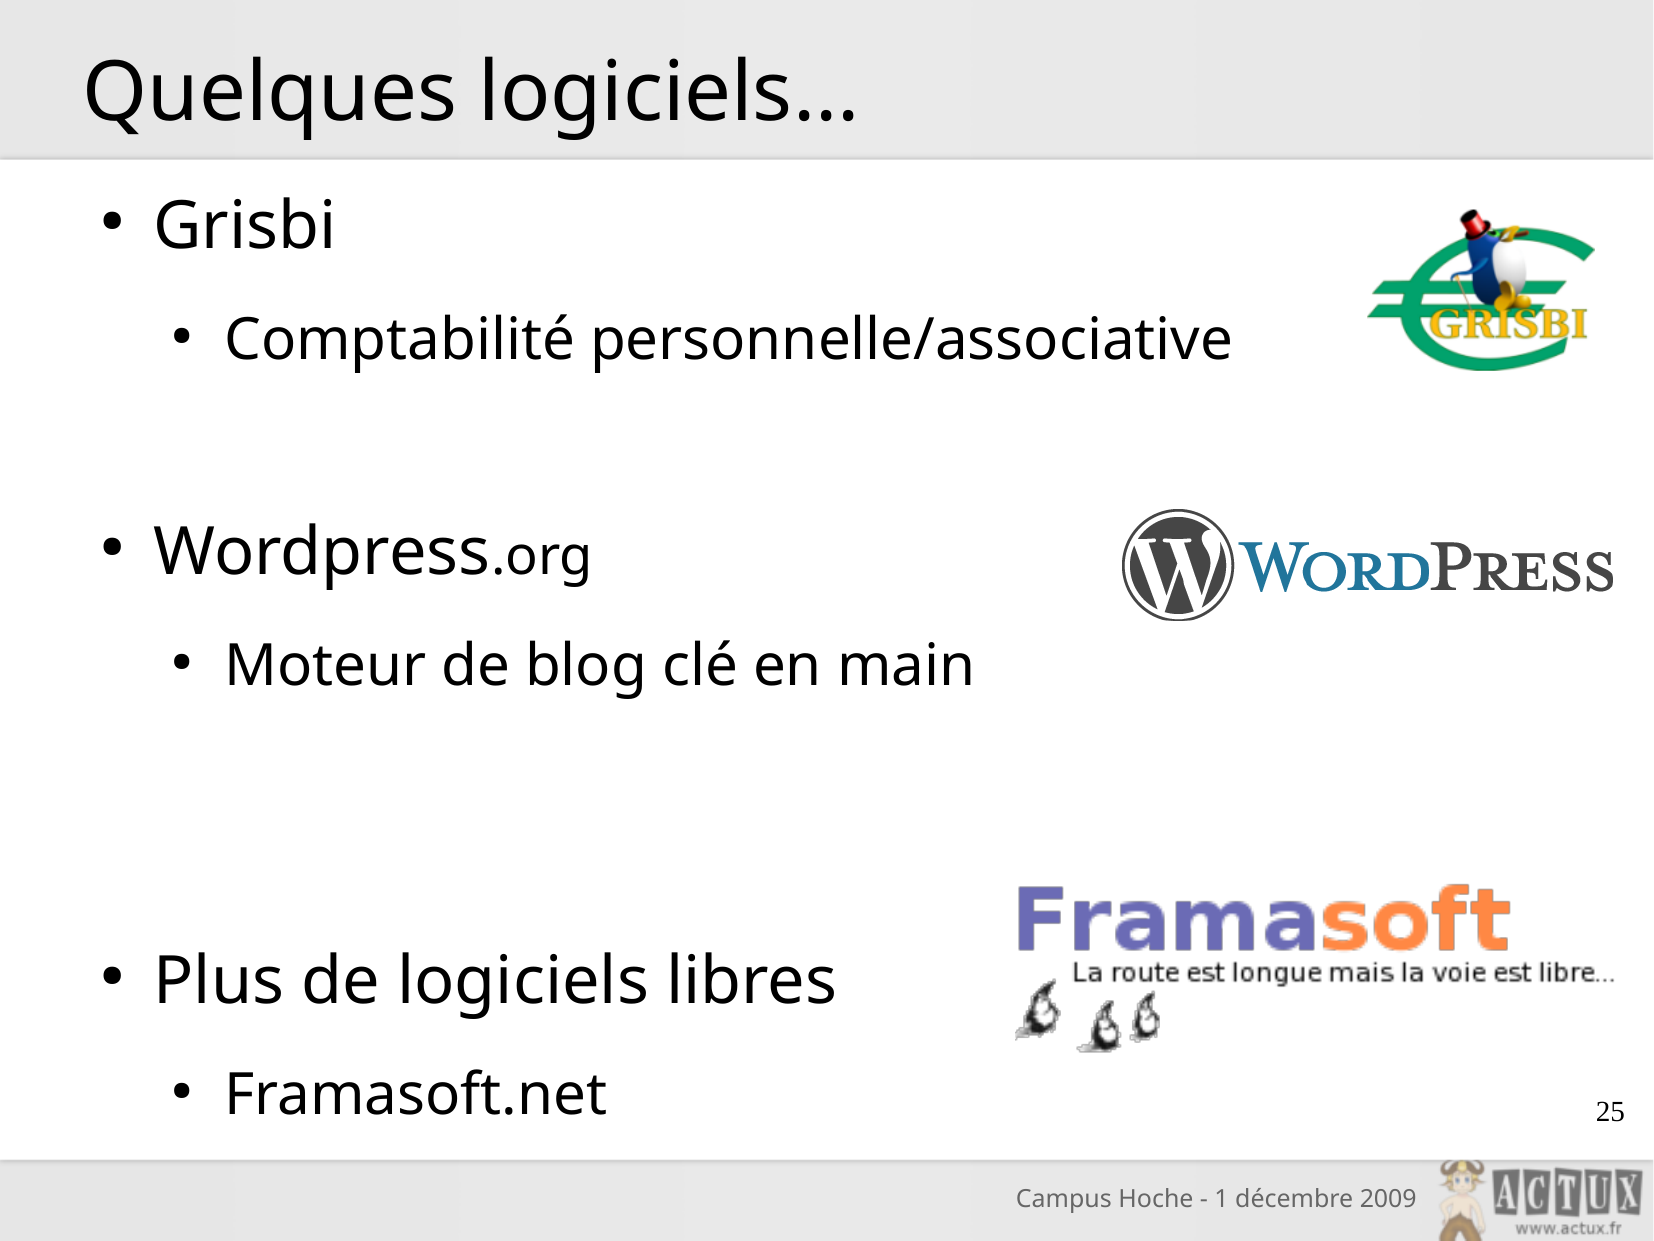

# Quelques logiciels...
Grisbi
Comptabilité personnelle/associative
Wordpress.org
Moteur de blog clé en main
Plus de logiciels libres
Framasoft.net
25
Campus Hoche - 1 décembre 2009